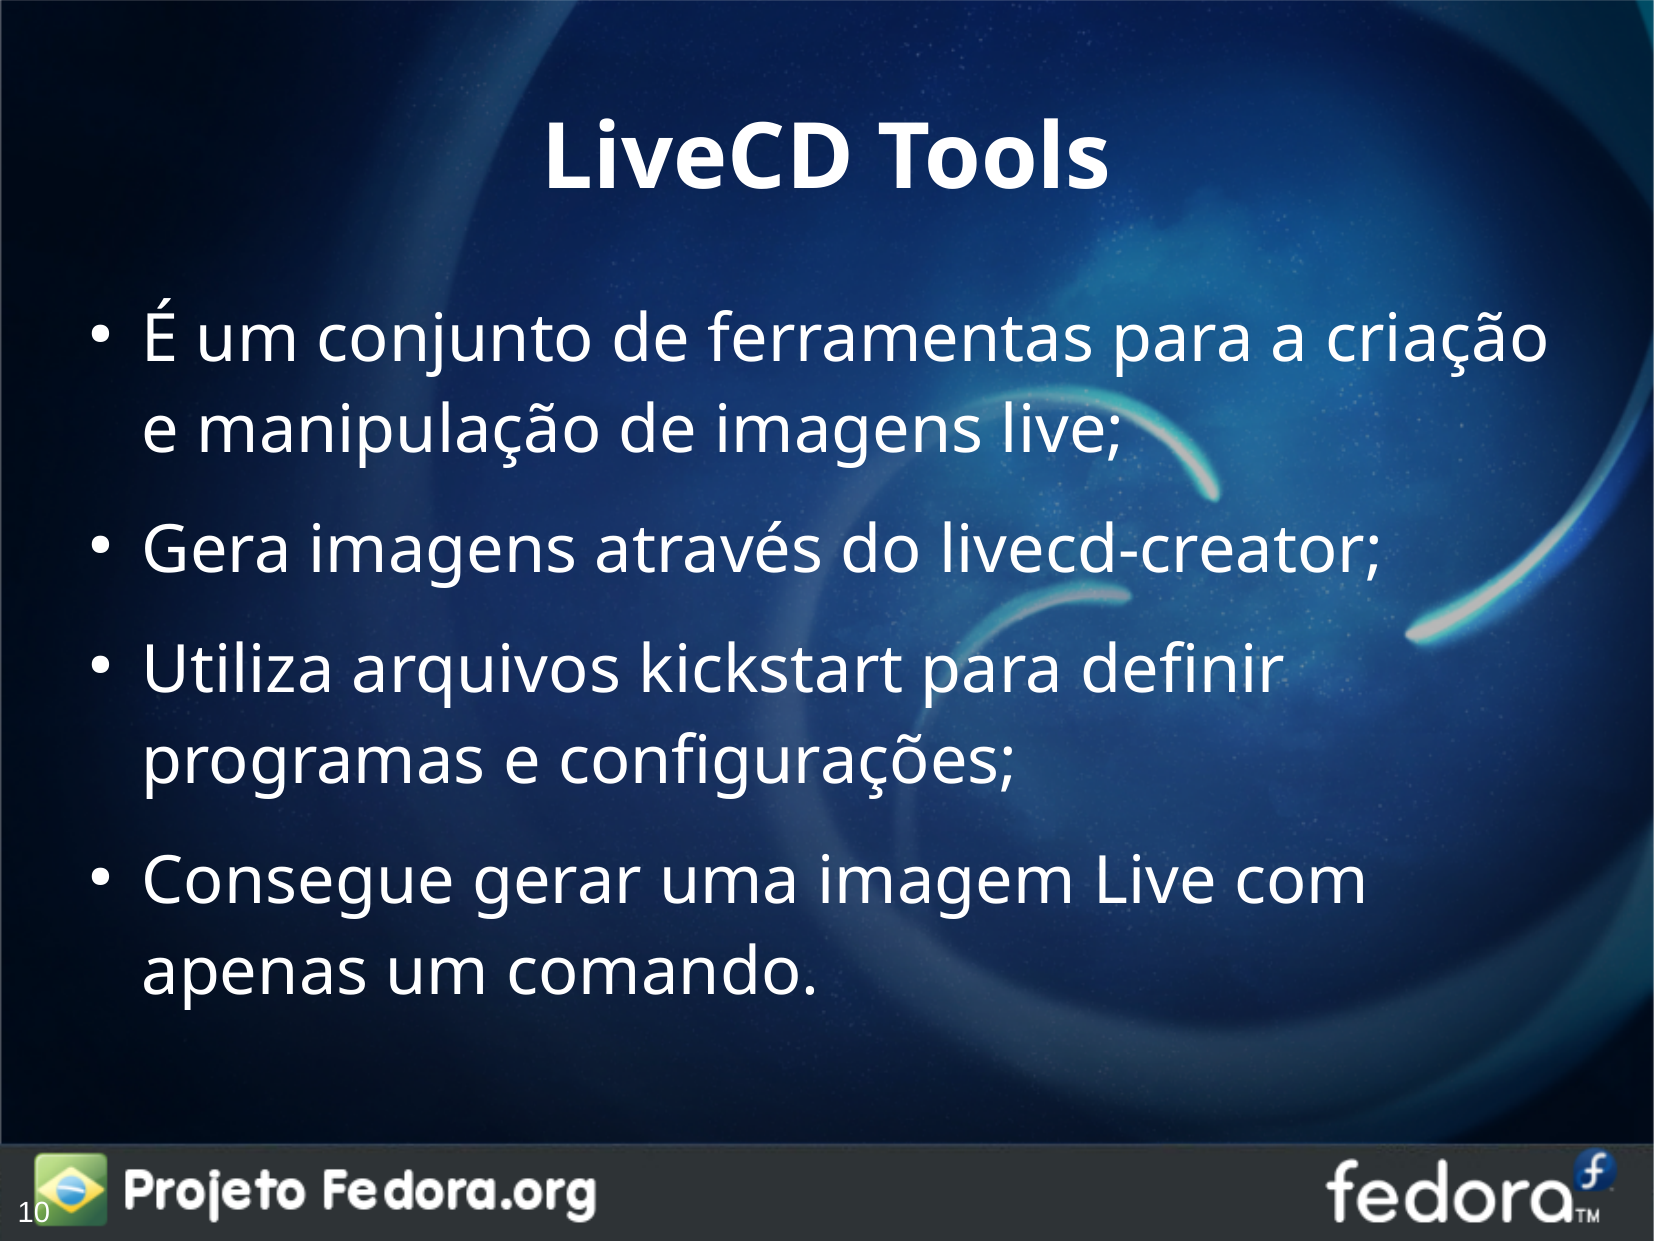

# LiveCD Tools
É um conjunto de ferramentas para a criação e manipulação de imagens live;
Gera imagens através do livecd-creator;
Utiliza arquivos kickstart para definir programas e configurações;
Consegue gerar uma imagem Live com apenas um comando.
10